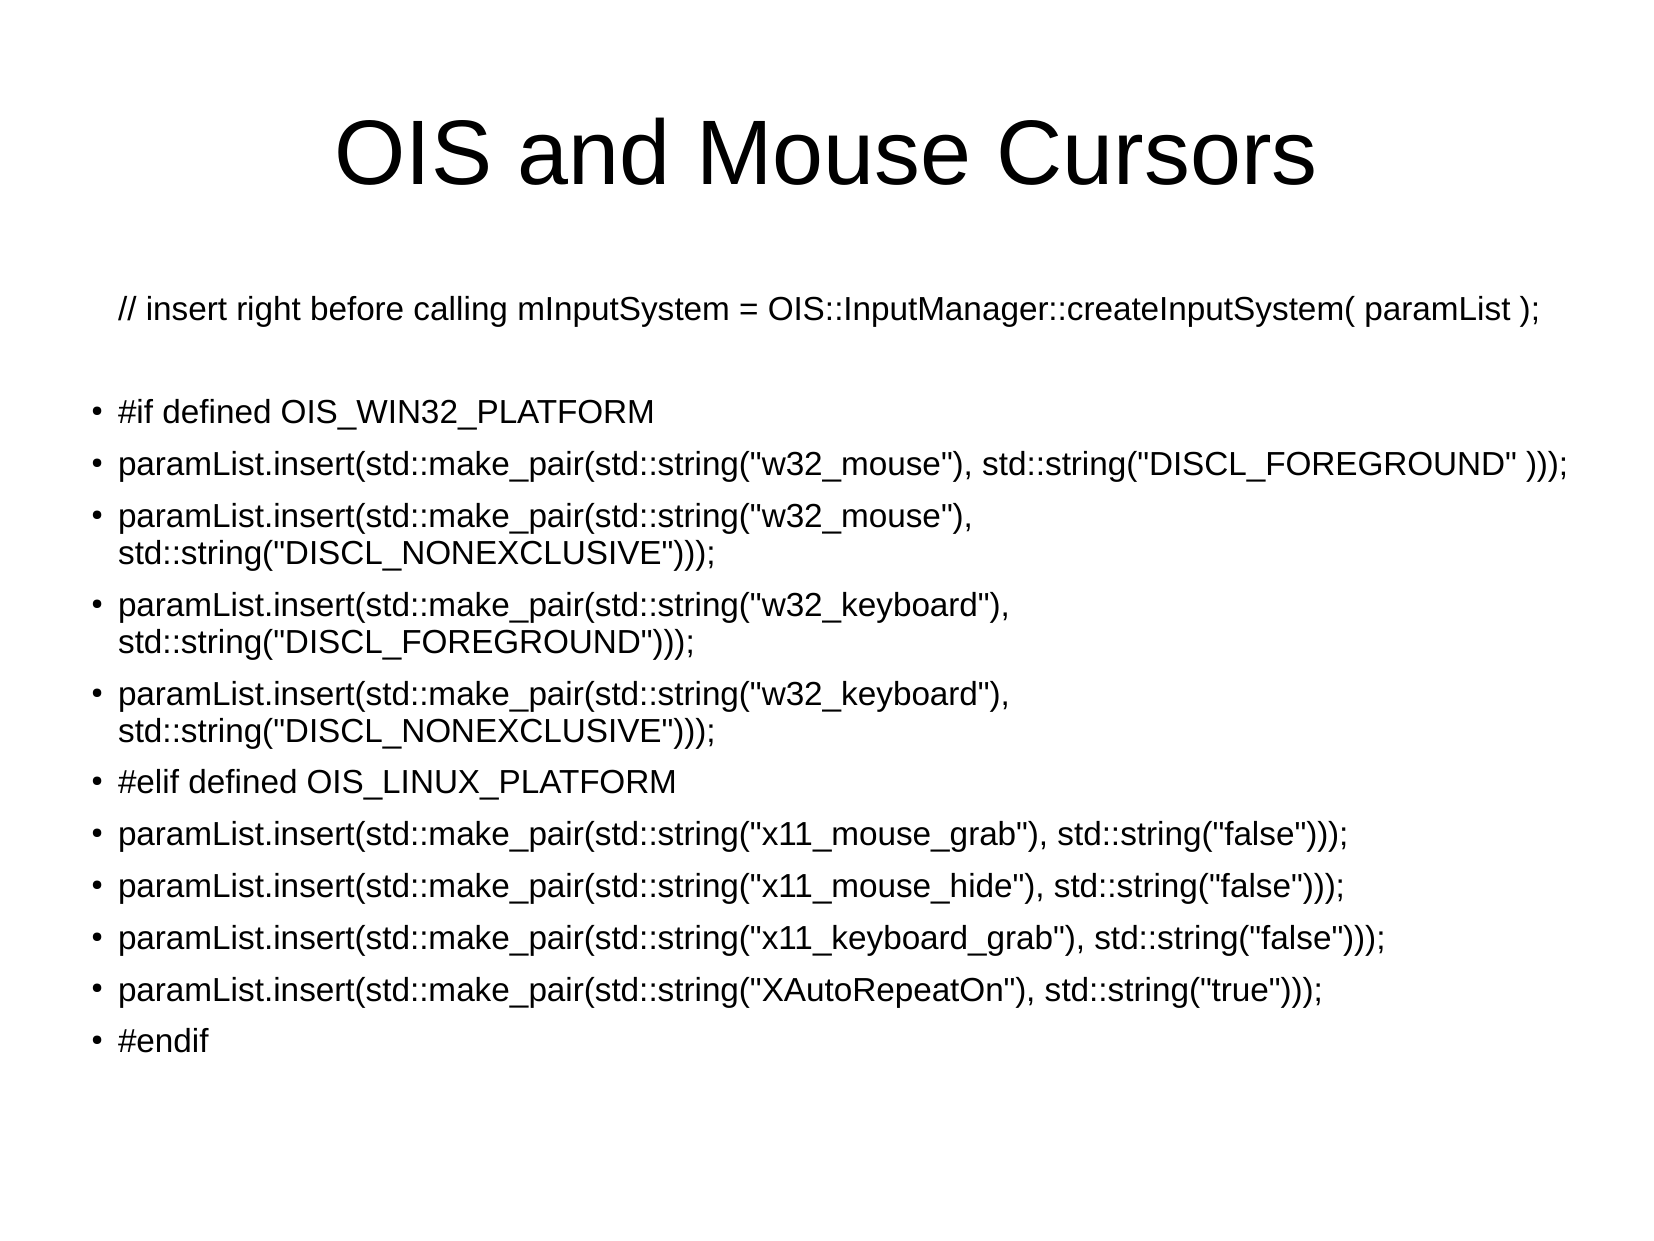

# OIS and Mouse Cursors
// insert right before calling mInputSystem = OIS::InputManager::createInputSystem( paramList );
#if defined OIS_WIN32_PLATFORM
paramList.insert(std::make_pair(std::string("w32_mouse"), std::string("DISCL_FOREGROUND" )));
paramList.insert(std::make_pair(std::string("w32_mouse"), std::string("DISCL_NONEXCLUSIVE")));
paramList.insert(std::make_pair(std::string("w32_keyboard"), std::string("DISCL_FOREGROUND")));
paramList.insert(std::make_pair(std::string("w32_keyboard"), std::string("DISCL_NONEXCLUSIVE")));
#elif defined OIS_LINUX_PLATFORM
paramList.insert(std::make_pair(std::string("x11_mouse_grab"), std::string("false")));
paramList.insert(std::make_pair(std::string("x11_mouse_hide"), std::string("false")));
paramList.insert(std::make_pair(std::string("x11_keyboard_grab"), std::string("false")));
paramList.insert(std::make_pair(std::string("XAutoRepeatOn"), std::string("true")));
#endif